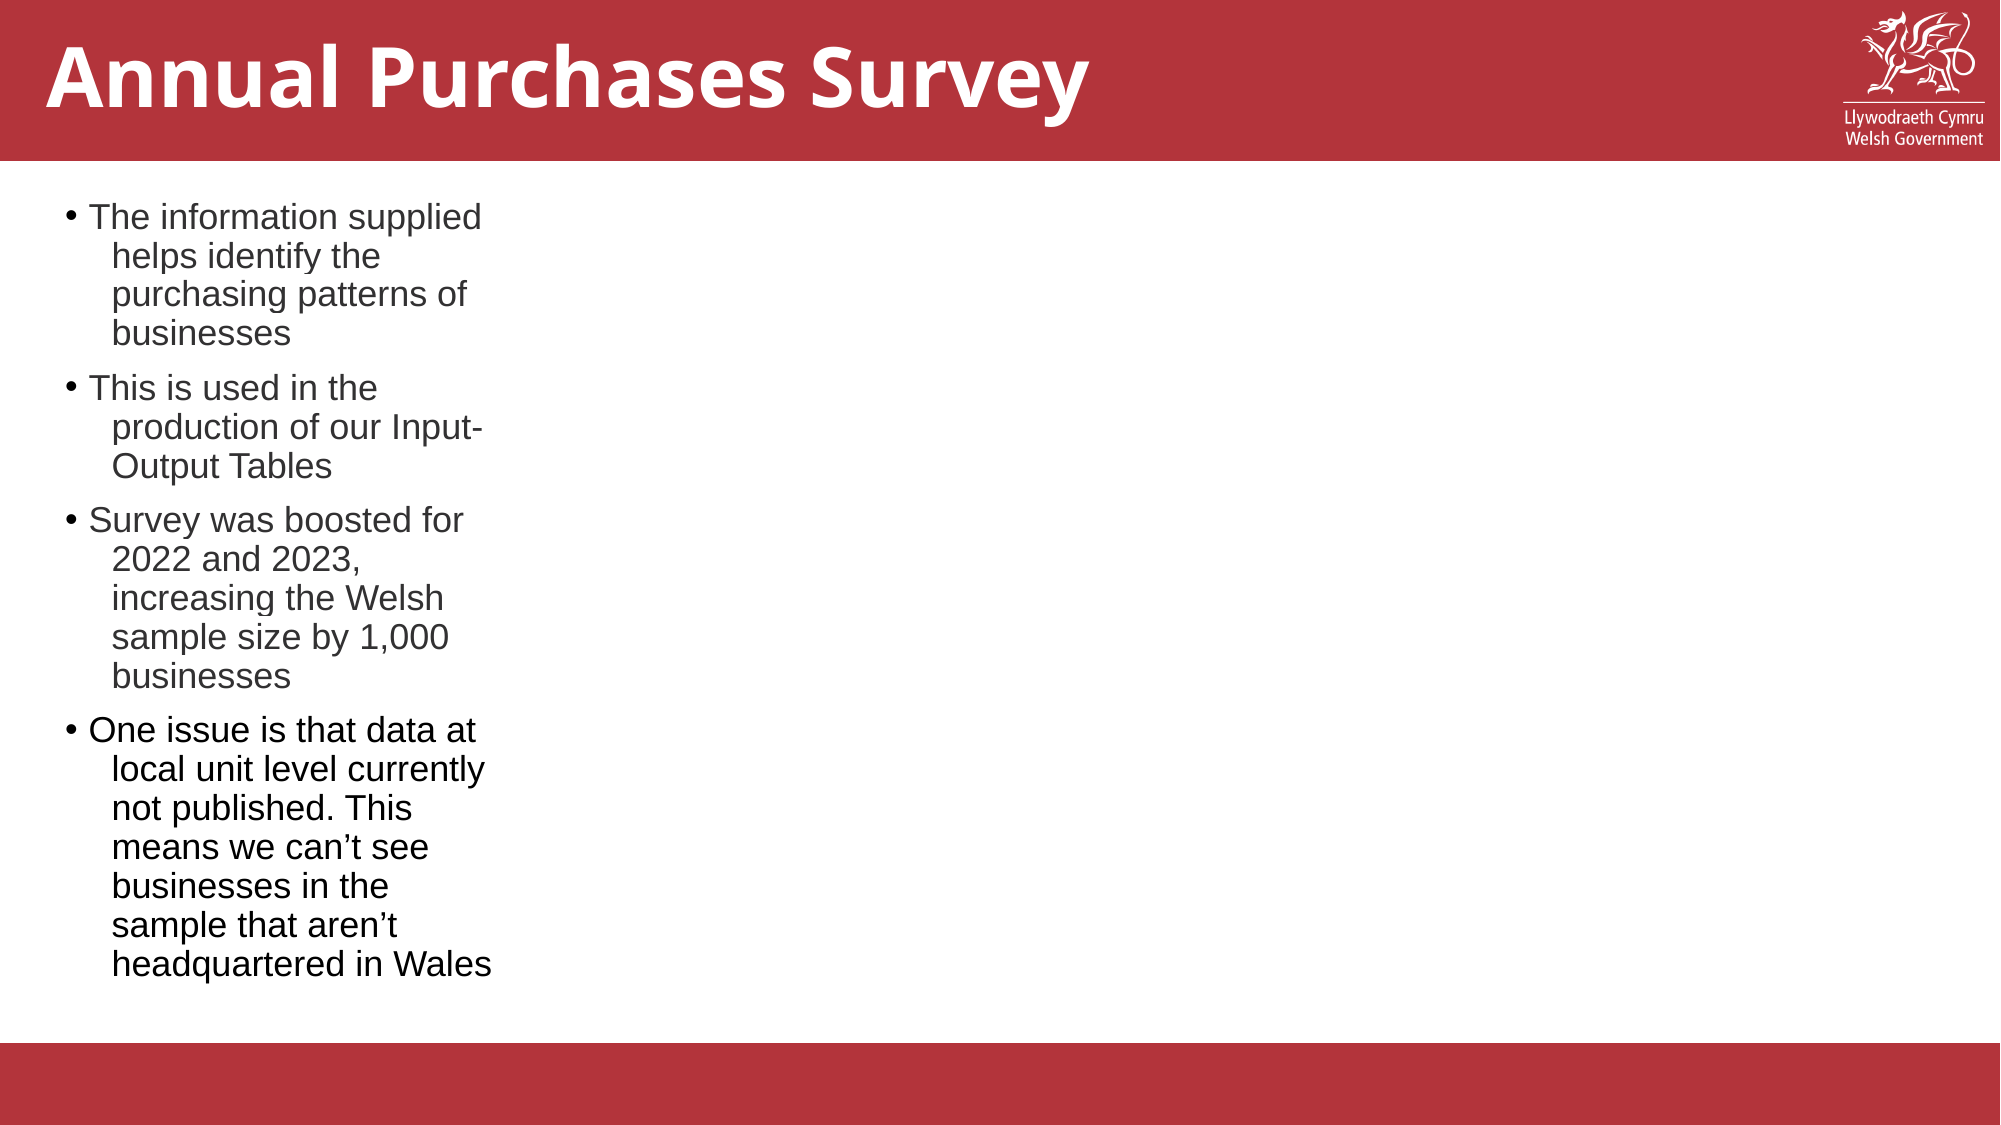

Annual Purchases Survey
# The information supplied helps identify the purchasing patterns of businesses
This is used in the production of our Input-Output Tables
Survey was boosted for 2022 and 2023, increasing the Welsh sample size by 1,000 businesses
One issue is that data at local unit level currently not published. This means we can’t see businesses in the sample that aren’t headquartered in Wales